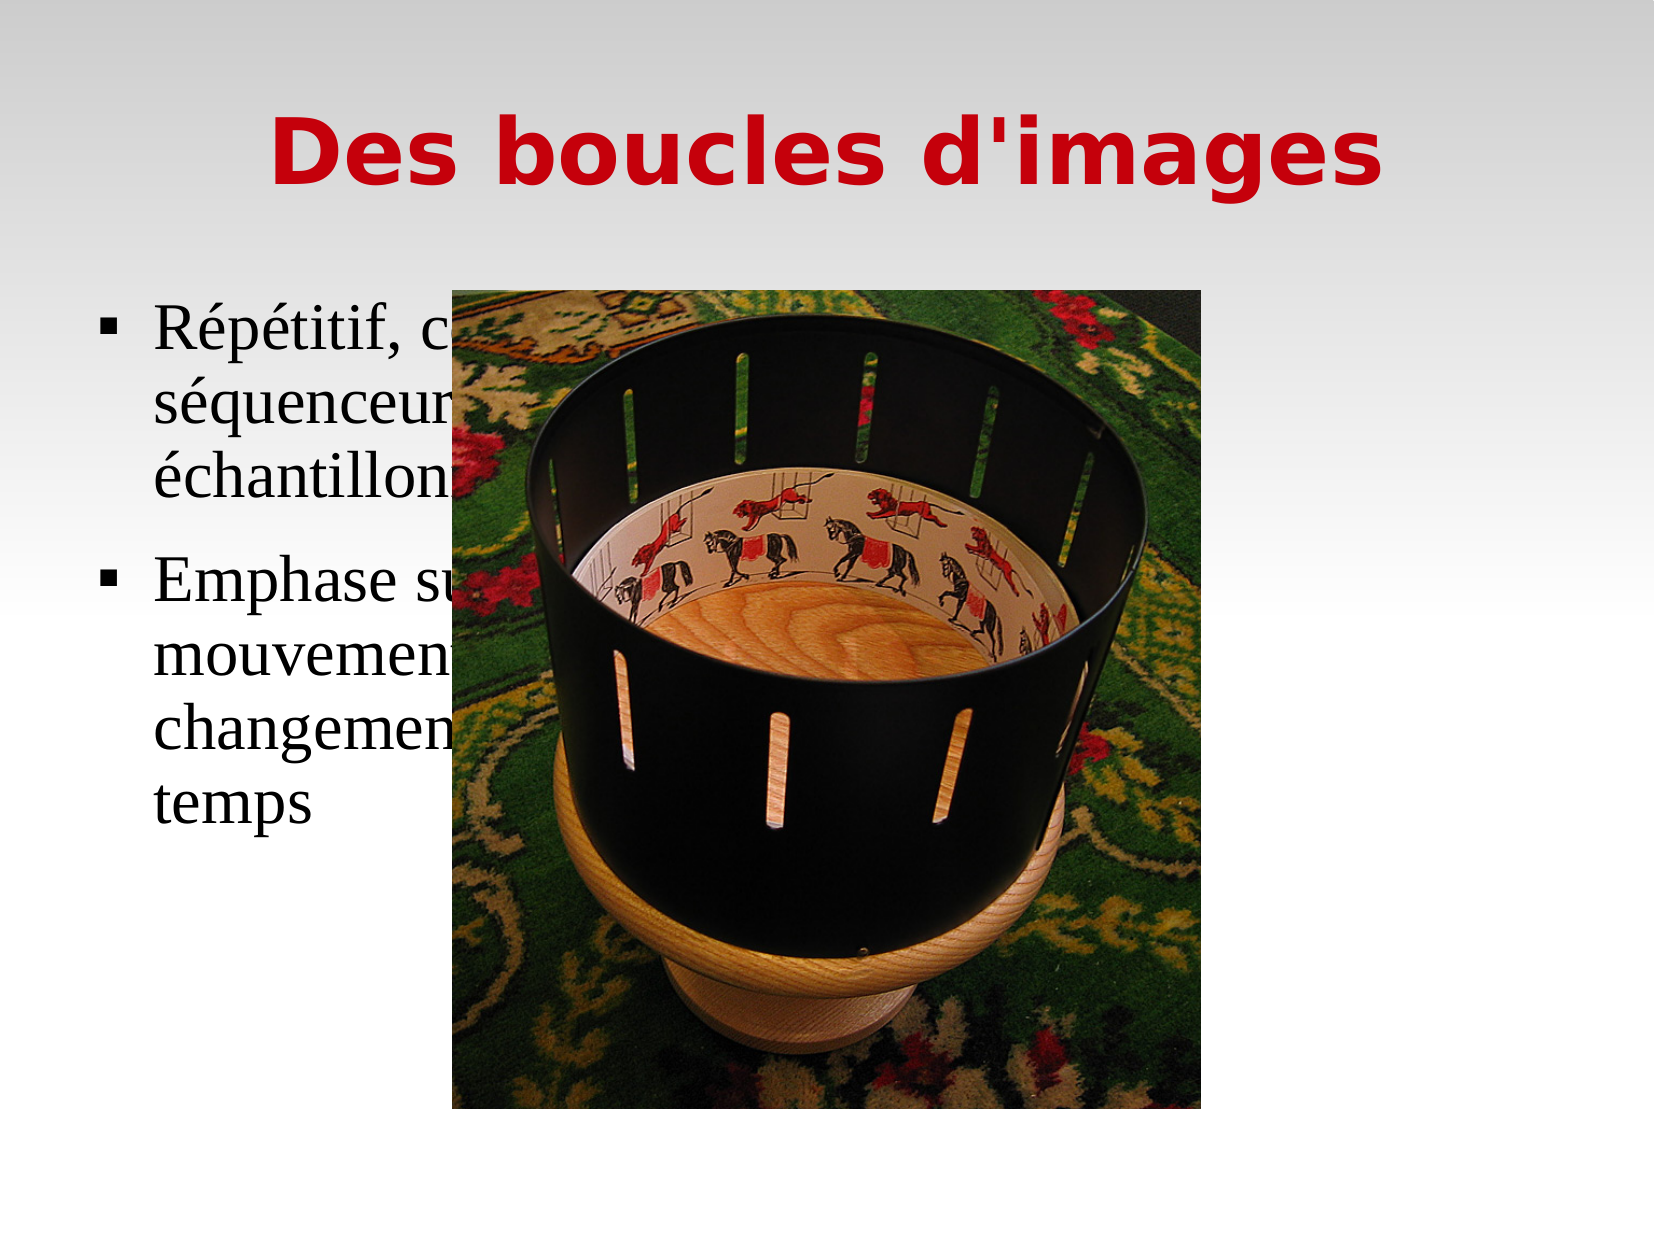

# Des boucles d'images
Répétitif, comme les séquenceurs et échantillonneurs audio
Emphase sur le mouvement: changement dans le temps